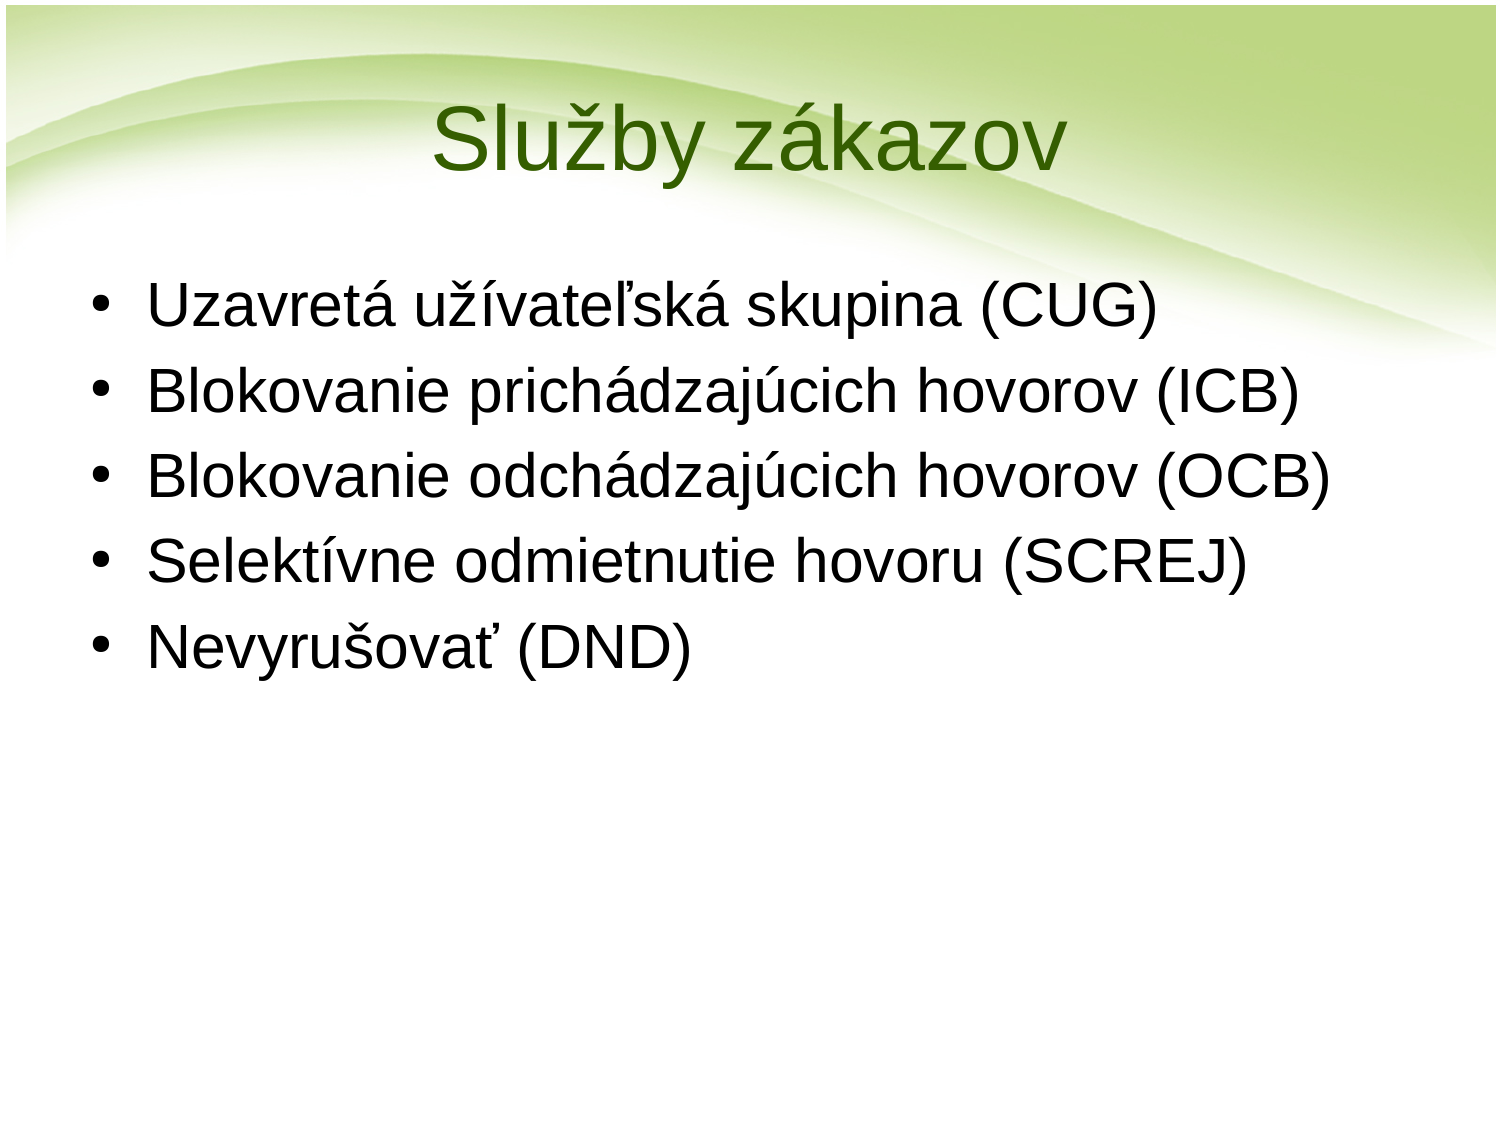

# Služby zákazov
Uzavretá užívateľská skupina (CUG)
Blokovanie prichádzajúcich hovorov (ICB)
Blokovanie odchádzajúcich hovorov (OCB)
Selektívne odmietnutie hovoru (SCREJ)
Nevyrušovať (DND)